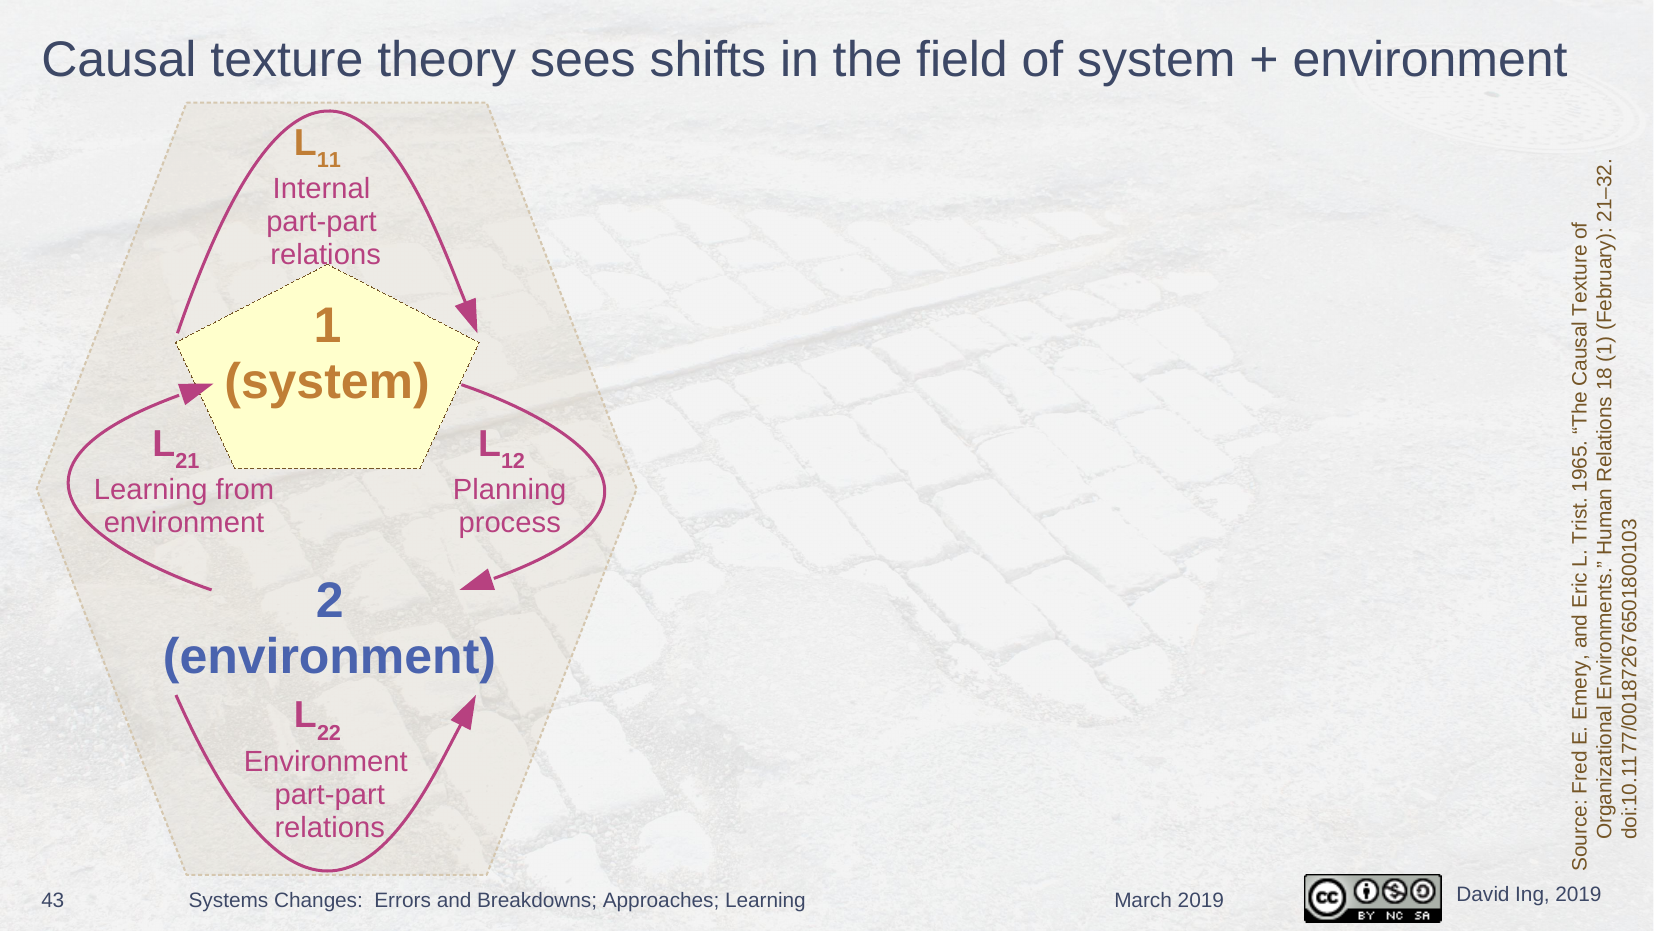

# Causal texture theory sees shifts in the field of system + environment
2
(environment)
L11
Internal
part-part
relations
1
(system)
L12
Planning process
L21
Learning from environment
Source: Fred E. Emery, and Eric L. Trist. 1965. “The Causal Texture of Organizational Environments.” Human Relations 18 (1) (February): 21–32. doi:10.1177/001872676501800103
L22
Environment
 part-part
 relations
Systems Changes: Errors and Breakdowns; Approaches; Learning
March 2019